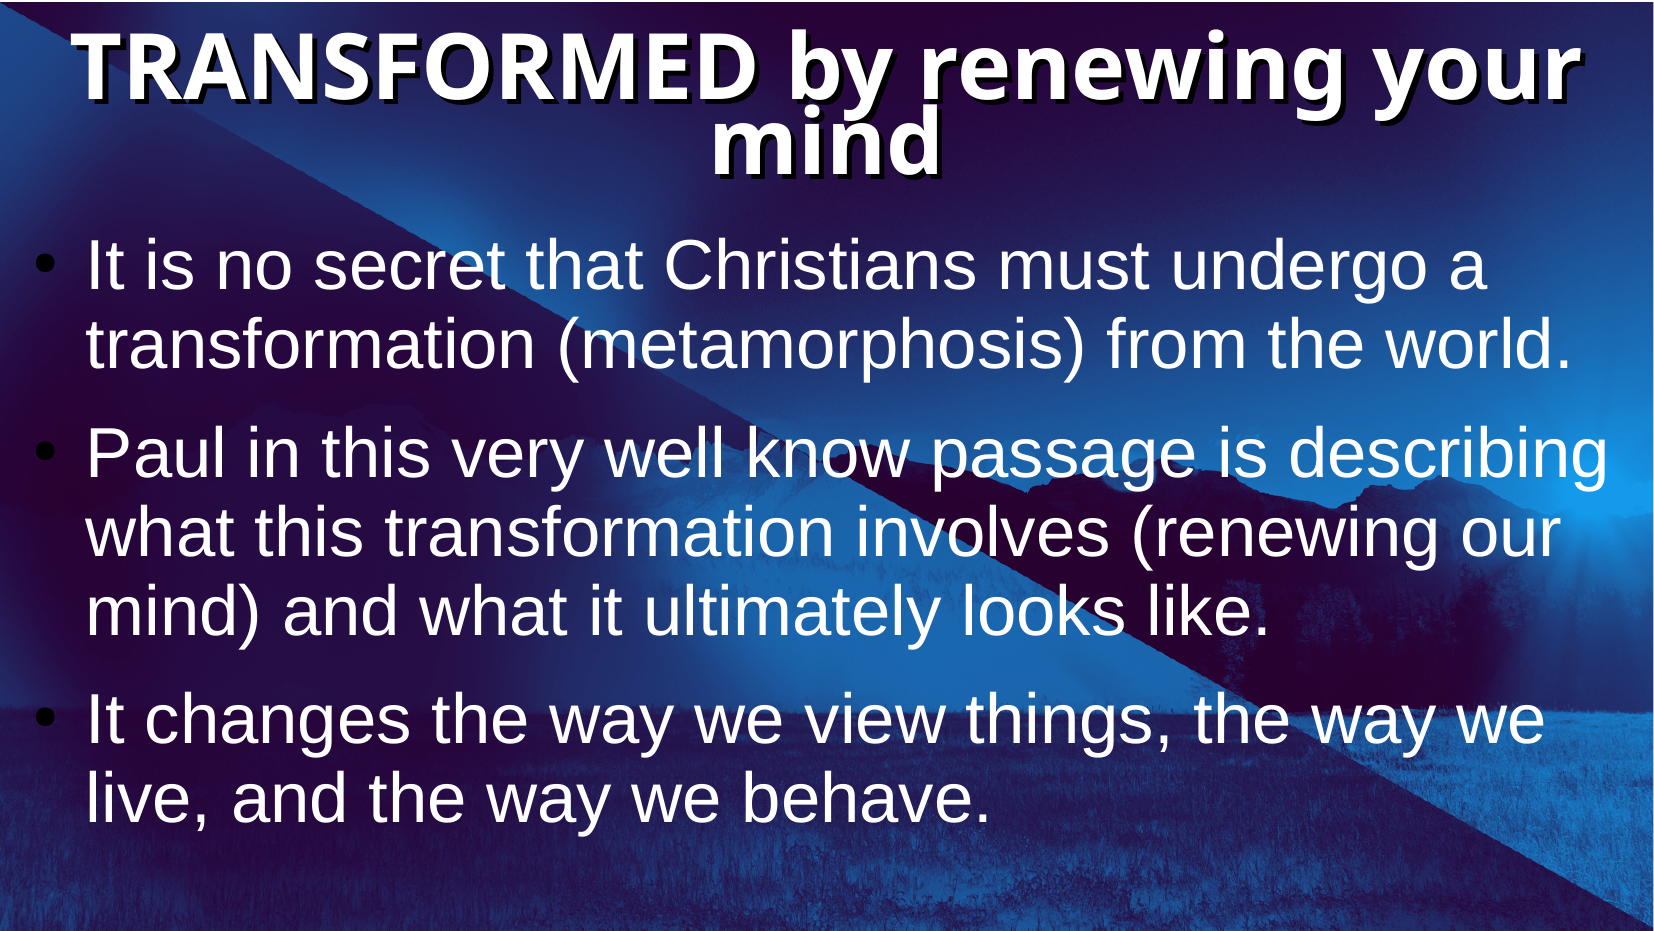

# TRANSFORMED by renewing your mind
It is no secret that Christians must undergo a transformation (metamorphosis) from the world.
Paul in this very well know passage is describing what this transformation involves (renewing our mind) and what it ultimately looks like.
It changes the way we view things, the way we live, and the way we behave.